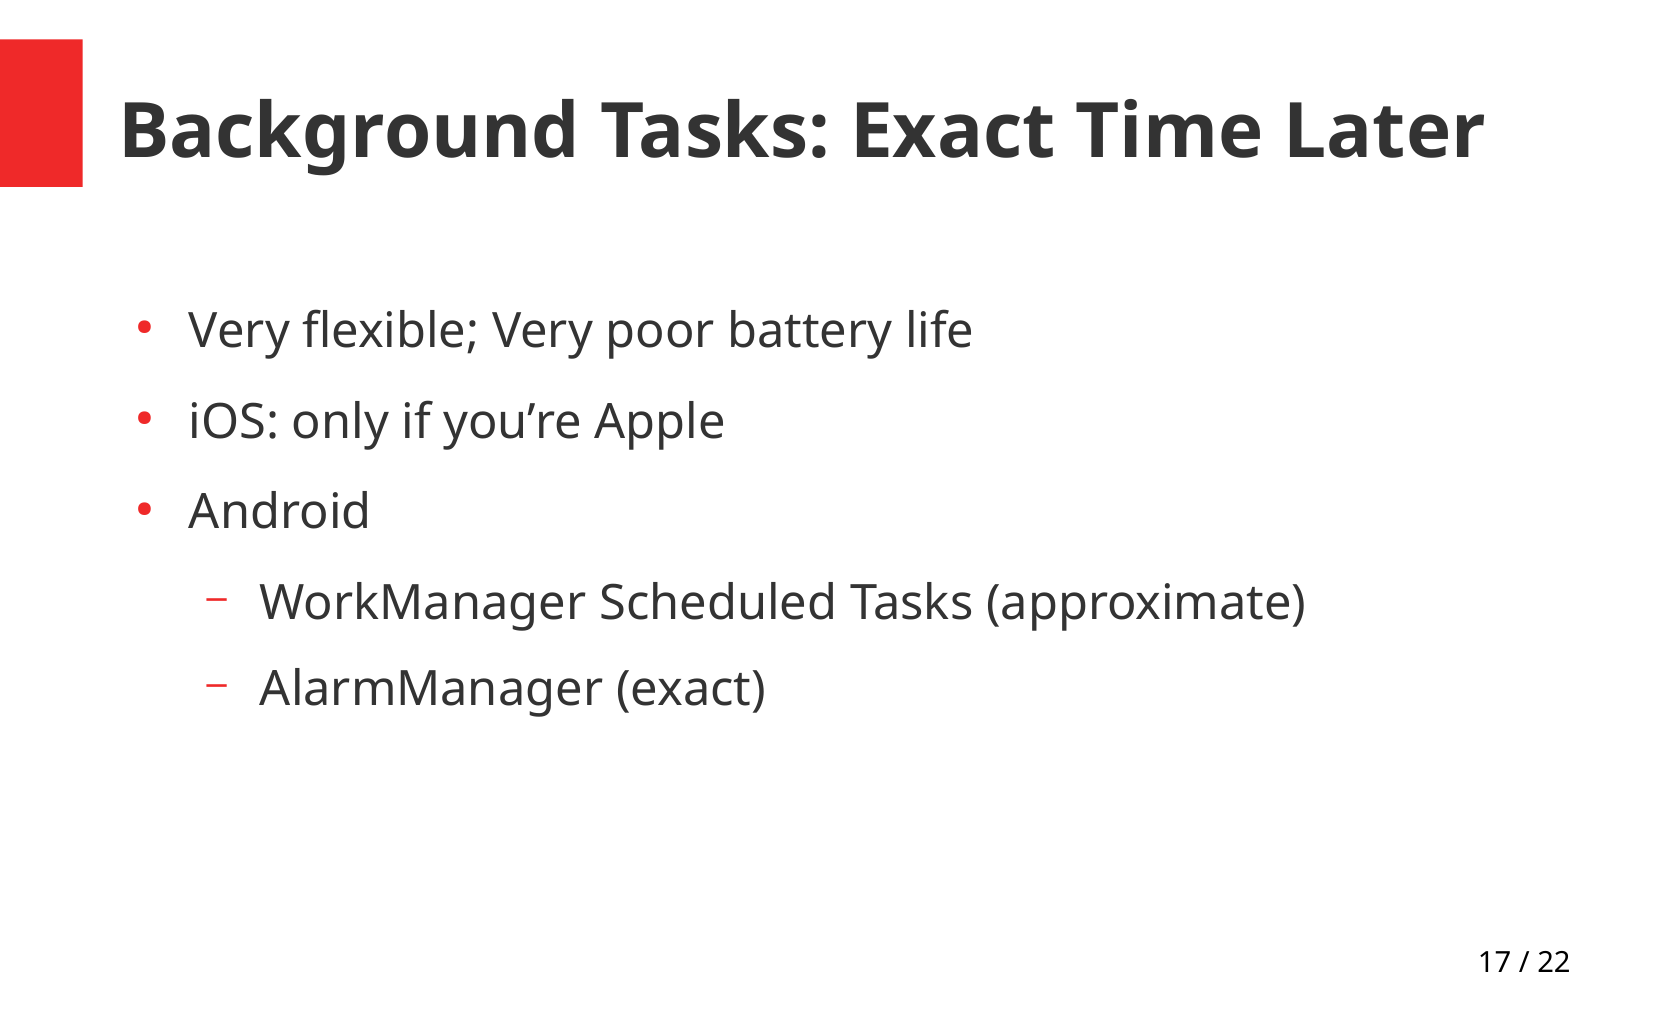

# Background Tasks: Exact Time Later
Very flexible; Very poor battery life
iOS: only if you’re Apple
Android
WorkManager Scheduled Tasks (approximate)
AlarmManager (exact)
17